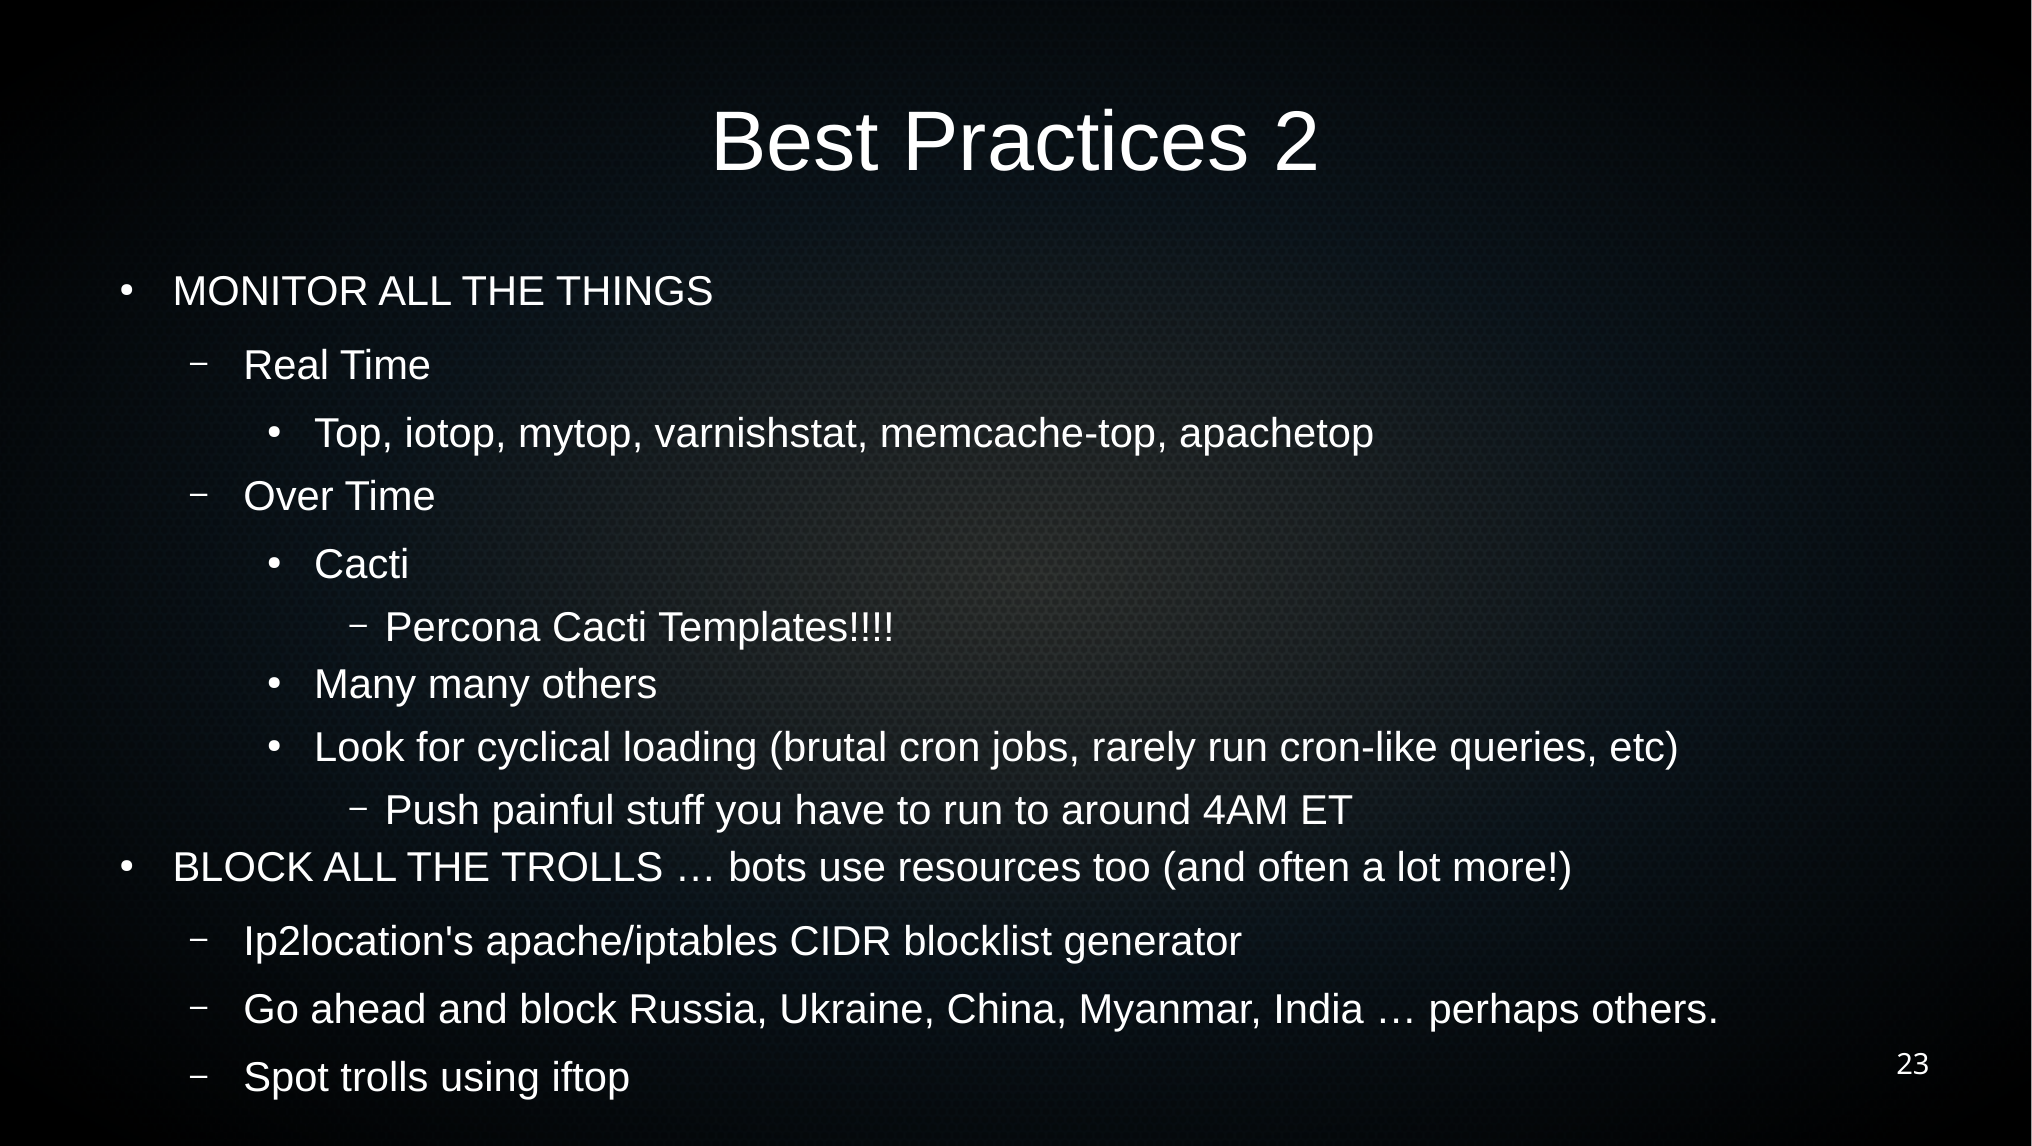

# Best Practices 2
MONITOR ALL THE THINGS
Real Time
Top, iotop, mytop, varnishstat, memcache-top, apachetop
Over Time
Cacti
Percona Cacti Templates!!!!
Many many others
Look for cyclical loading (brutal cron jobs, rarely run cron-like queries, etc)
Push painful stuff you have to run to around 4AM ET
BLOCK ALL THE TROLLS … bots use resources too (and often a lot more!)
Ip2location's apache/iptables CIDR blocklist generator
Go ahead and block Russia, Ukraine, China, Myanmar, India … perhaps others.
Spot trolls using iftop
23